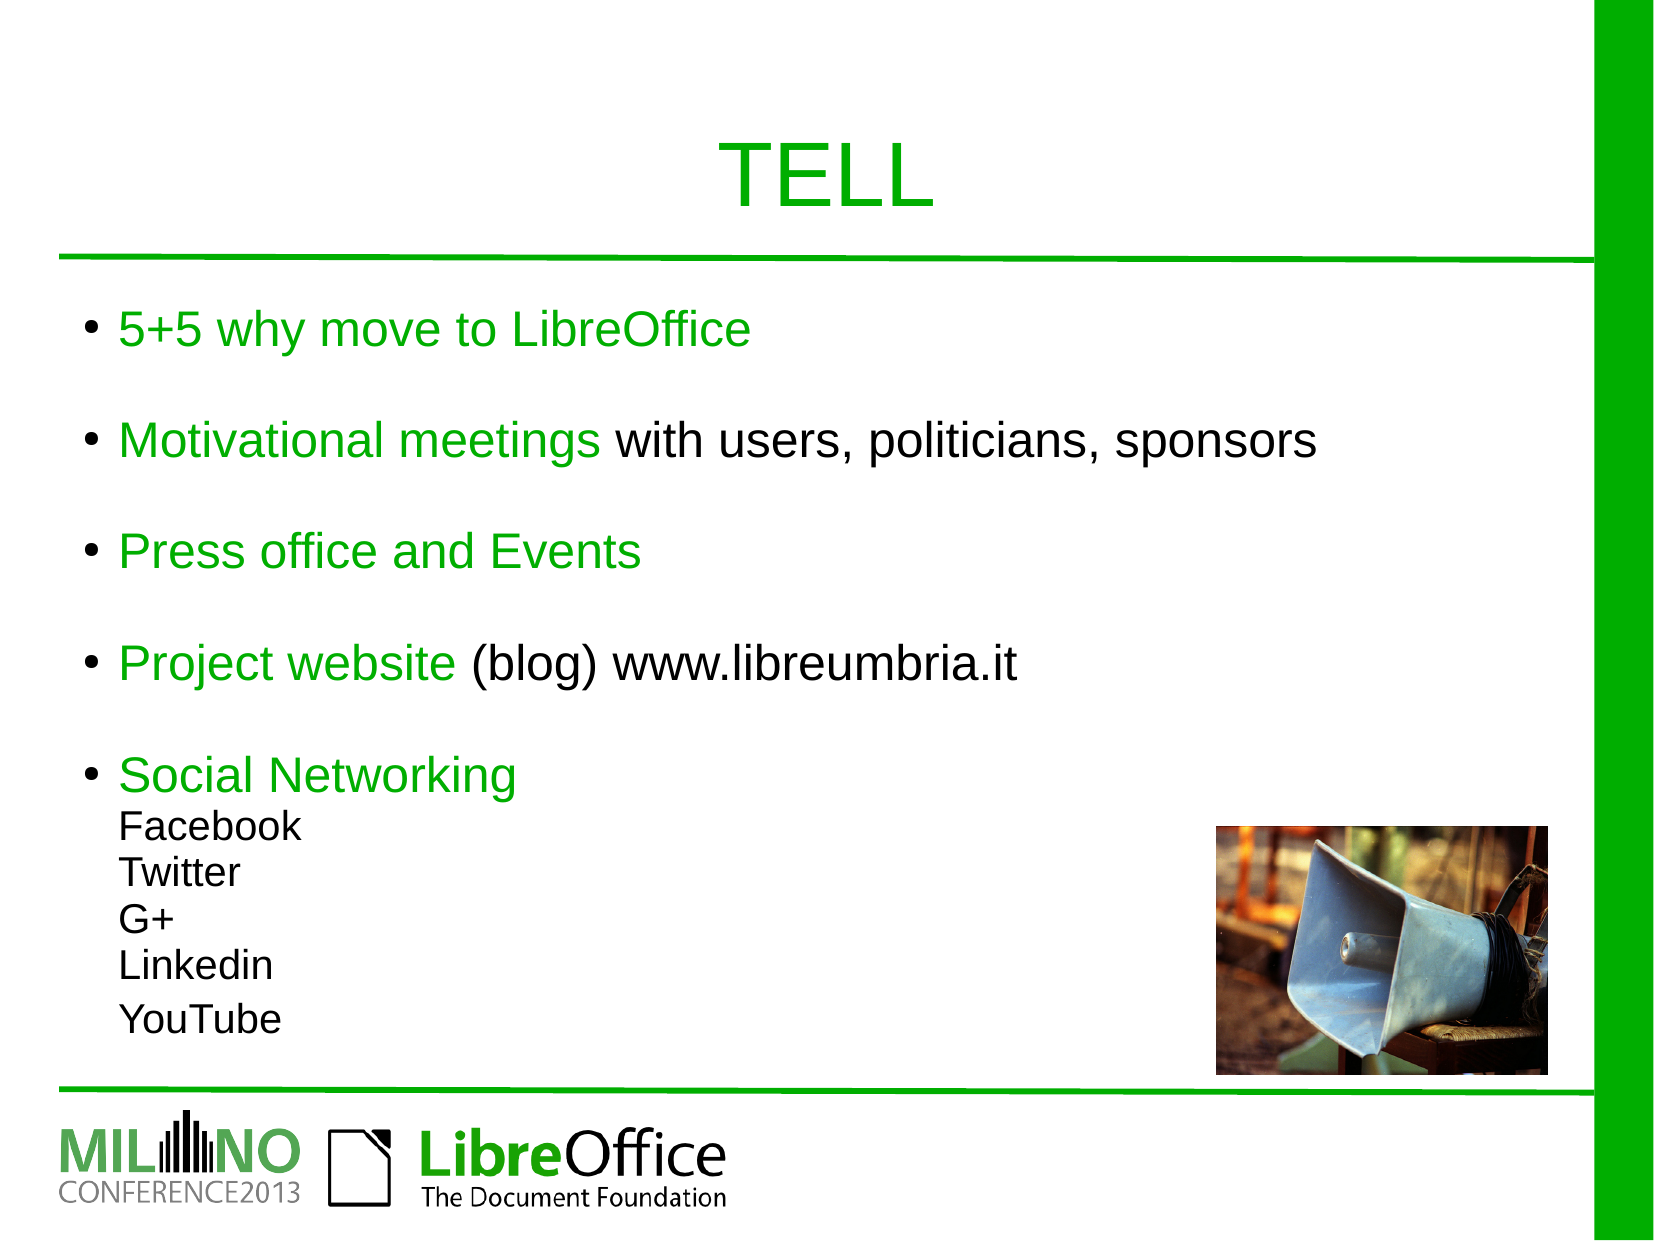

# TELL
5+5 why move to LibreOffice
Motivational meetings with users, politicians, sponsors
Press office and Events
Project website (blog) www.libreumbria.it
Social Networking
Facebook
Twitter
G+
Linkedin
YouTube